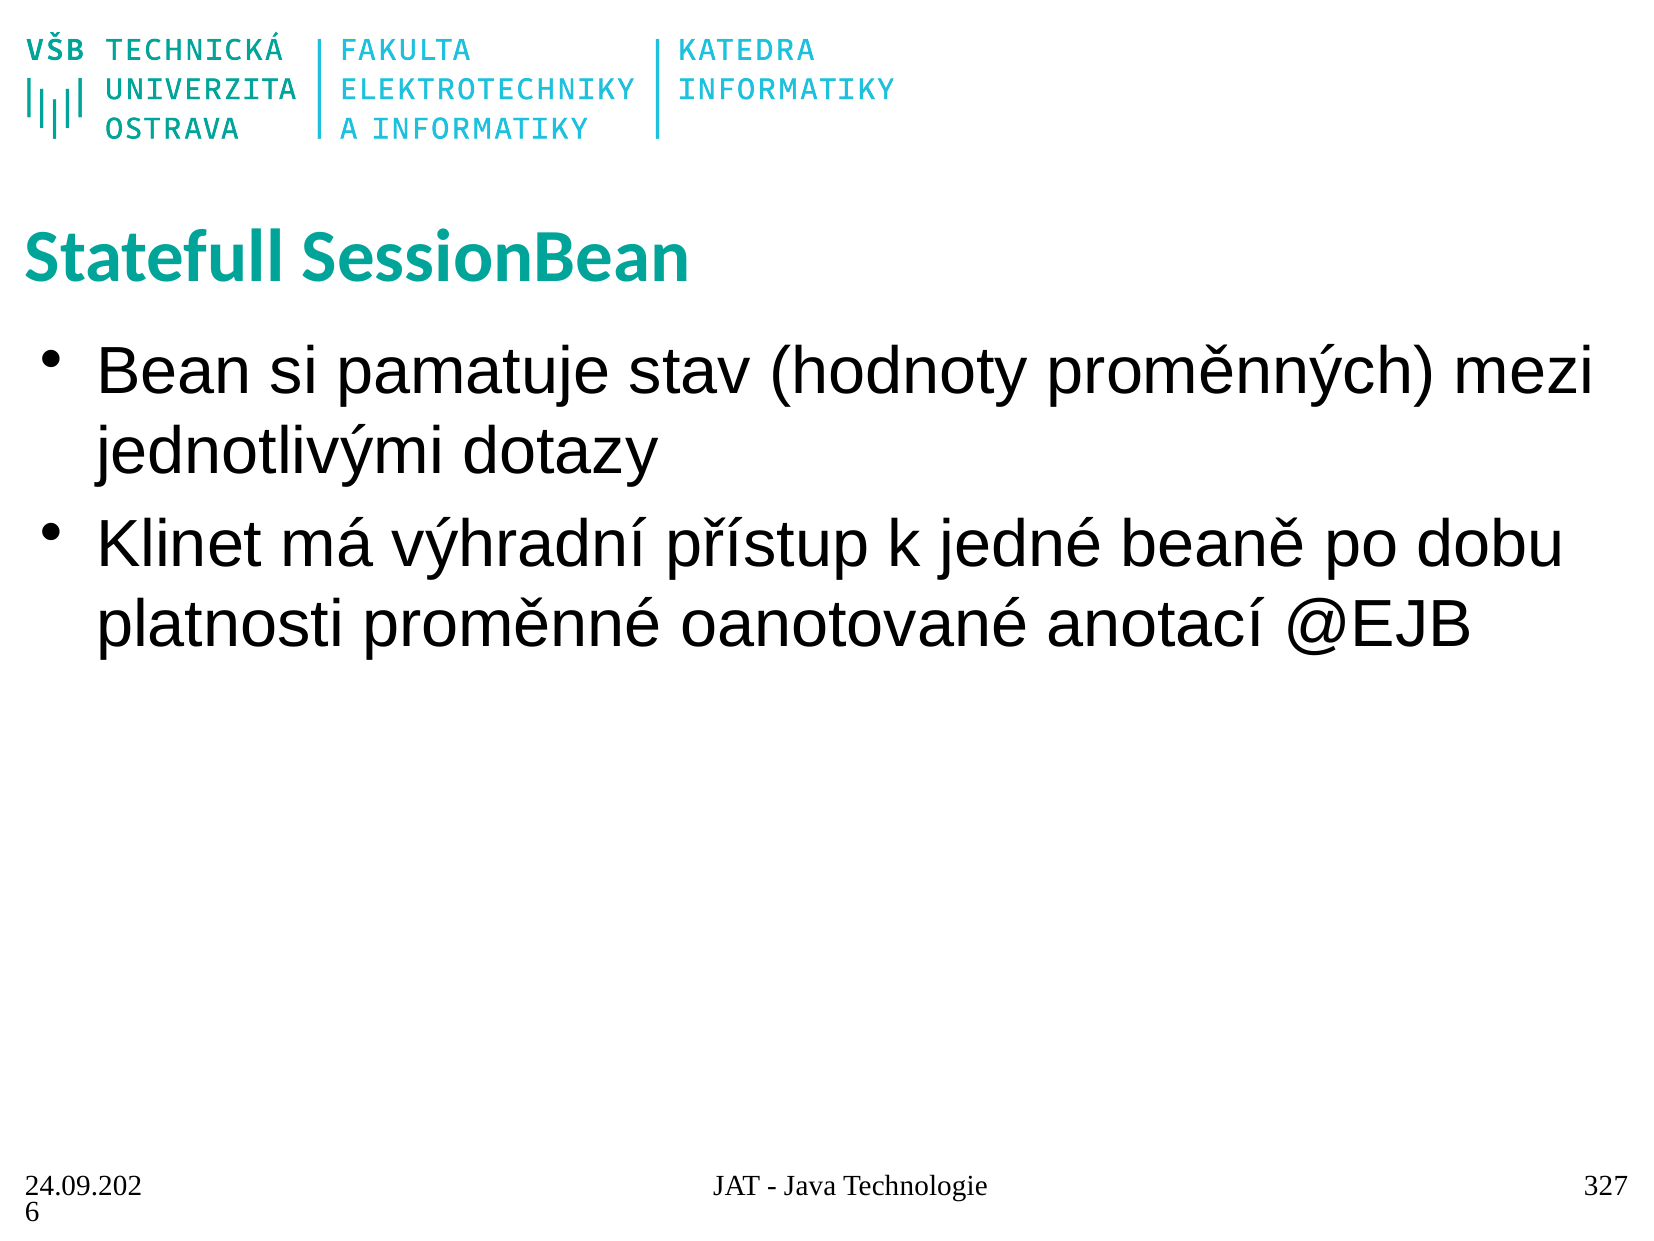

Statefull SessionBean
# Bean si pamatuje stav (hodnoty proměnných) mezi jednotlivými dotazy
Klinet má výhradní přístup k jedné beaně po dobu platnosti proměnné oanotované anotací @EJB
JAT - Java Technologie
327